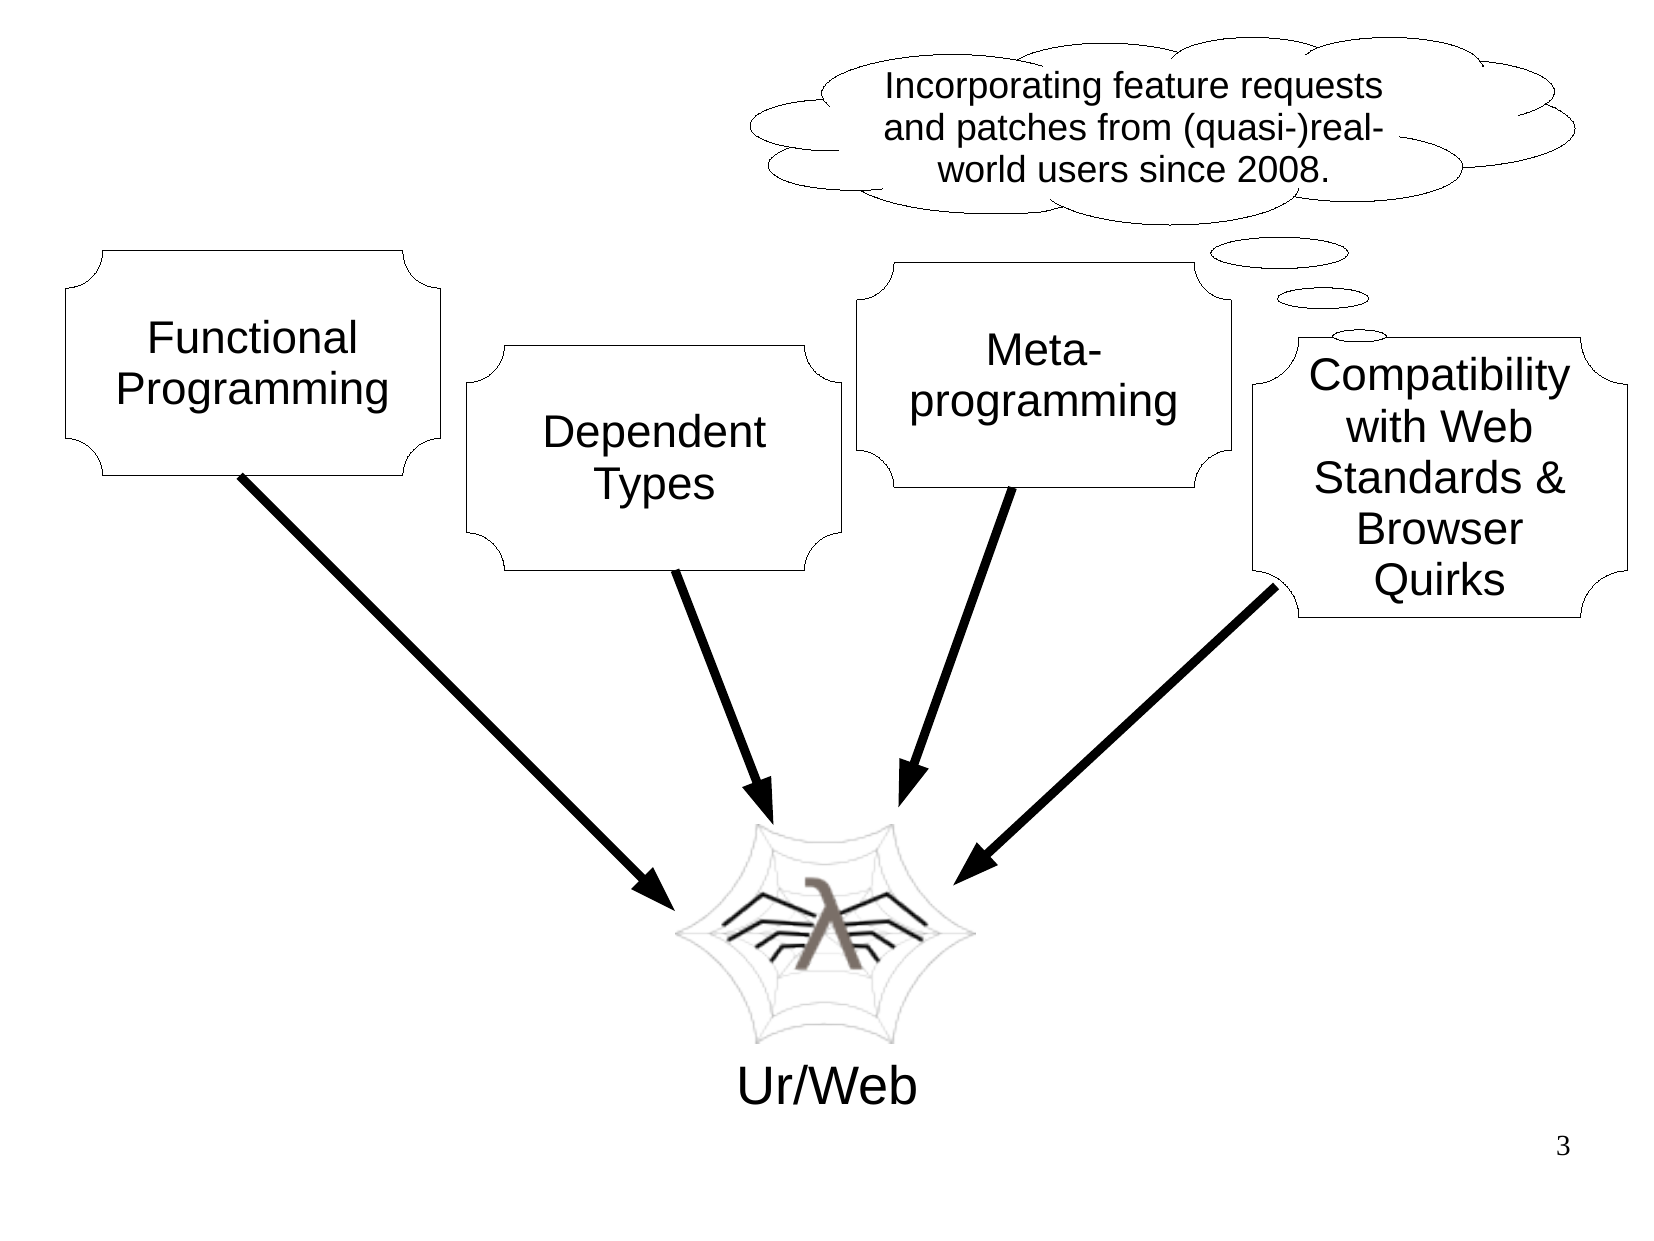

Incorporating feature requests and patches from (quasi-)real-world users since 2008.
Functional Programming
Meta-programming
Compatibility with Web Standards & Browser Quirks
Dependent Types
Ur/Web
3